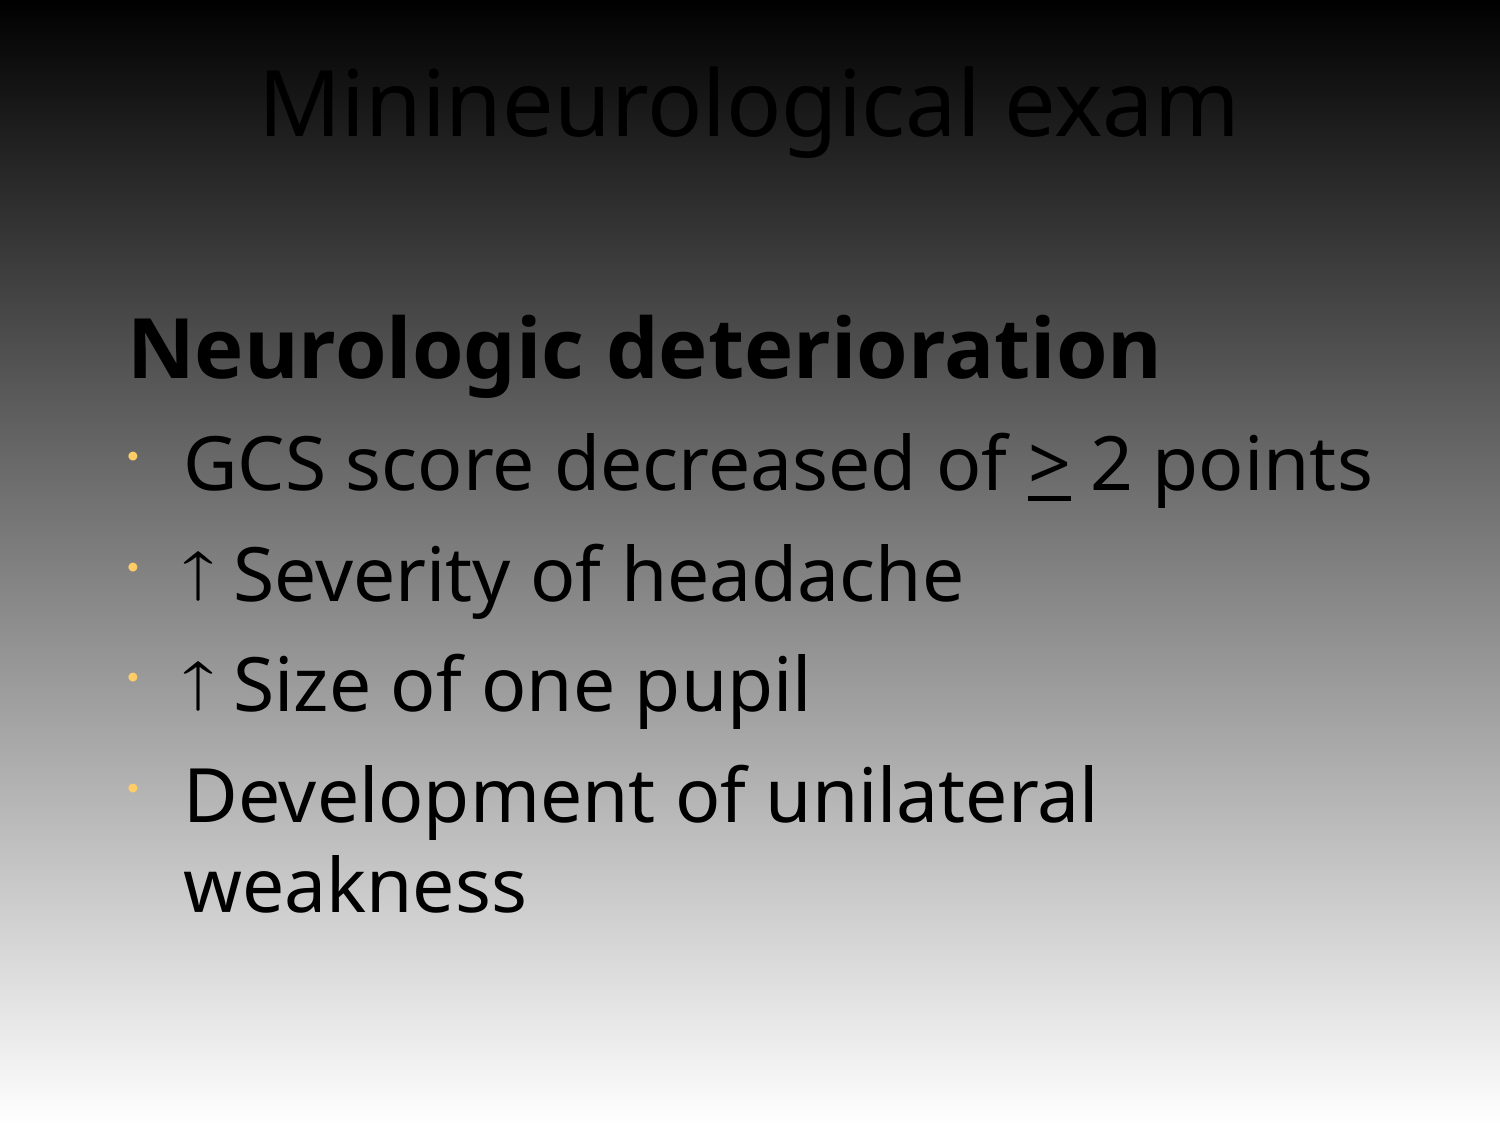

# Minineurological exam
Neurologic deterioration
GCS score decreased of > 2 points
 Severity of headache
 Size of one pupil
Development of unilateral weakness